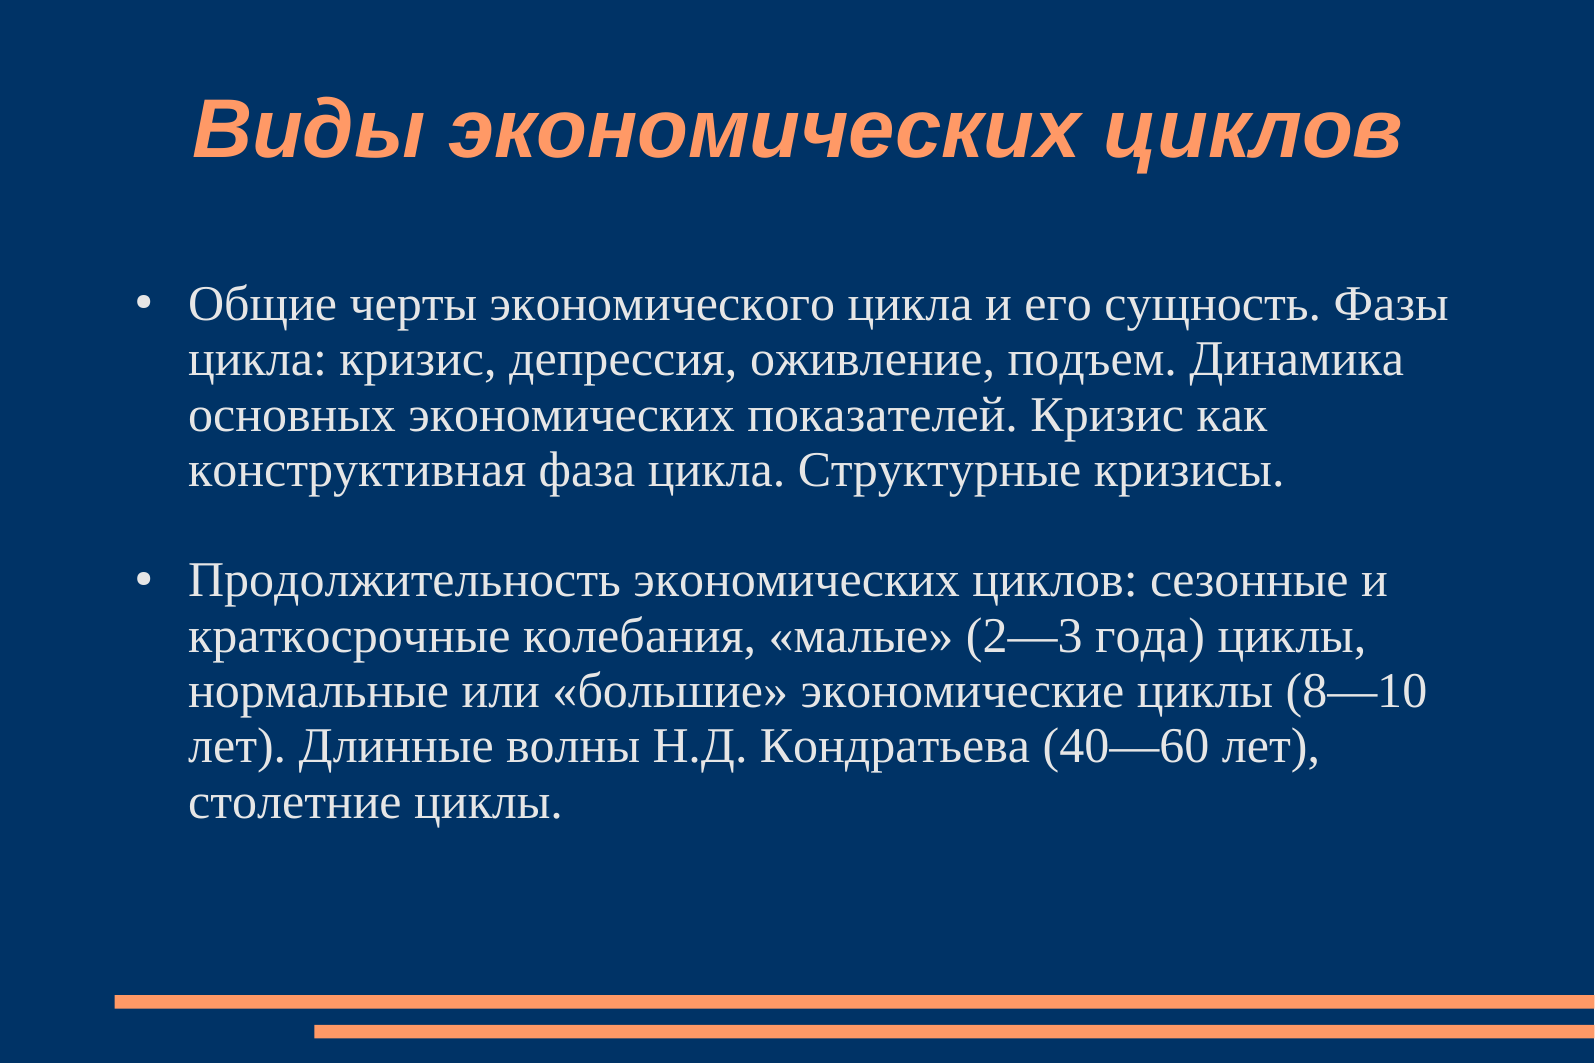

# Виды экономических циклов
Общие черты экономического цикла и его сущность. Фазы цикла: кризис, депрессия, оживление, подъем. Динамика основных экономических показателей. Кризис как конструктивная фаза цикла. Структурные кризисы.
Продолжительность экономических циклов: сезонные и краткосрочные колебания, «малые» (2—3 года) циклы, нормальные или «большие» экономические циклы (8—10 лет). Длинные волны Н.Д. Кондратьева (40—60 лет), столетние циклы.